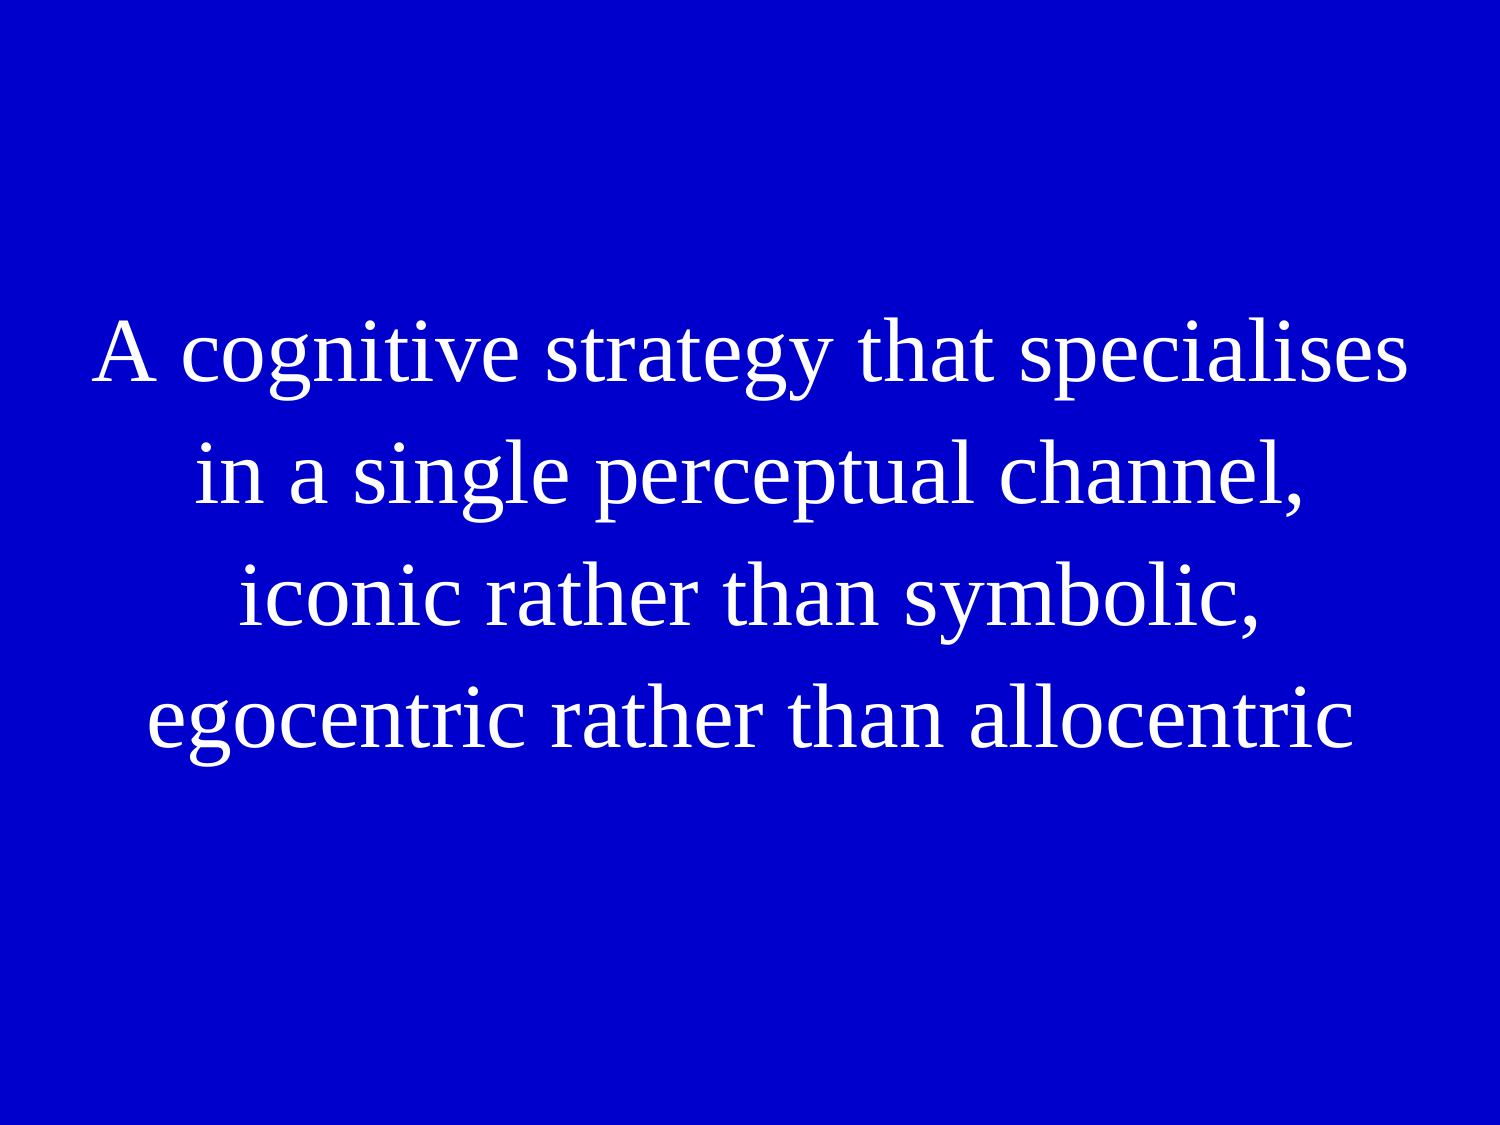

# A cognitive strategy that specialises in a single perceptual channel, iconic rather than symbolic, egocentric rather than allocentric